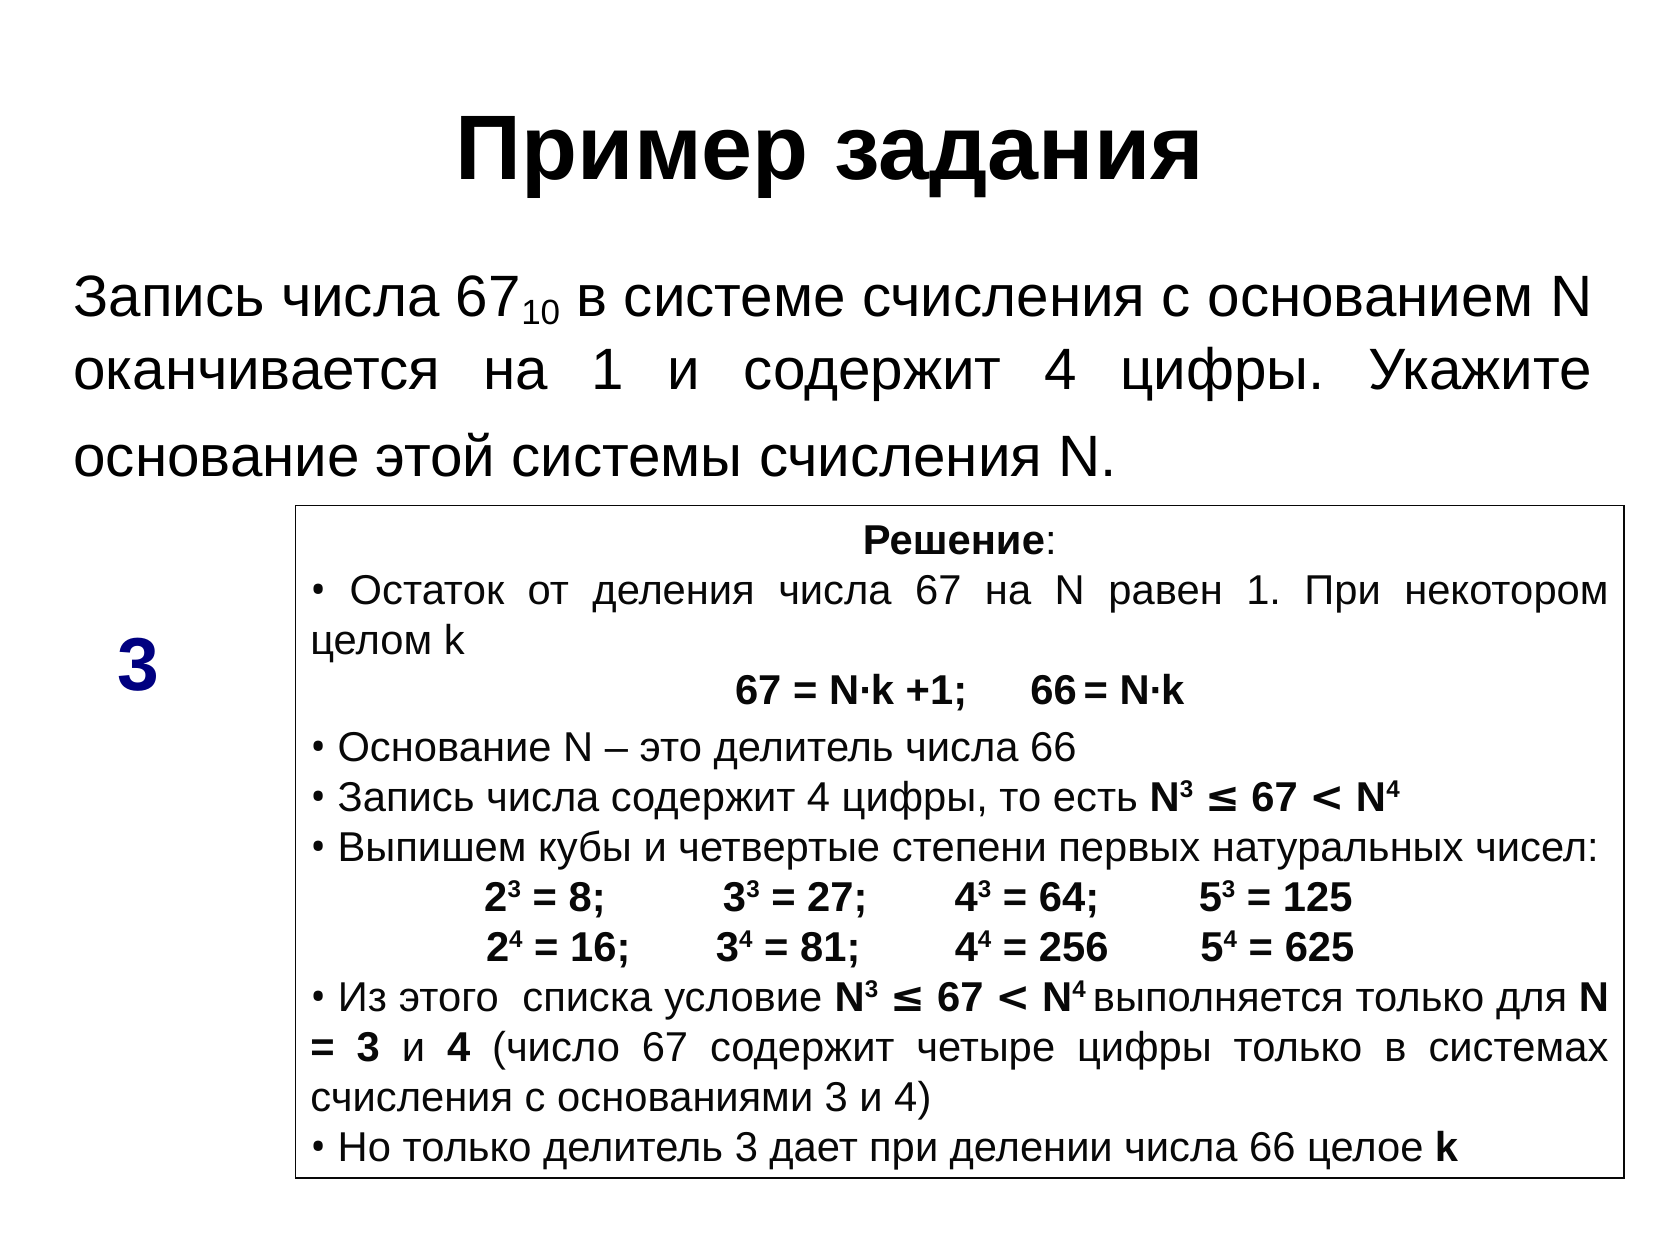

# Пример задания
Запись числа 6710 в системе счисления с основанием N оканчивается на 1 и содержит 4 цифры. Укажите основание этой системы счисления N.
3
Решение:
 Остаток от деления числа 67 на N равен 1. При некотором целом k
67 = N∙k +1; 	66 = N∙k
 Основание N – это делитель числа 66
 Запись числа содержит 4 цифры, то есть N3 ≤ 67 < N4
 Выпишем кубы и четвертые степени первых натуральных чисел:
23 = 8; 	33 = 27; 	43 = 64; 	53 = 125
24 = 16; 	34 = 81; 	44 = 256	54 = 625
 Из этого списка условие N3 ≤ 67 < N4 выполняется только для N = 3 и 4 (число 67 содержит четыре цифры только в системах счисления с основаниями 3 и 4)
 Но только делитель 3 дает при делении числа 66 целое k